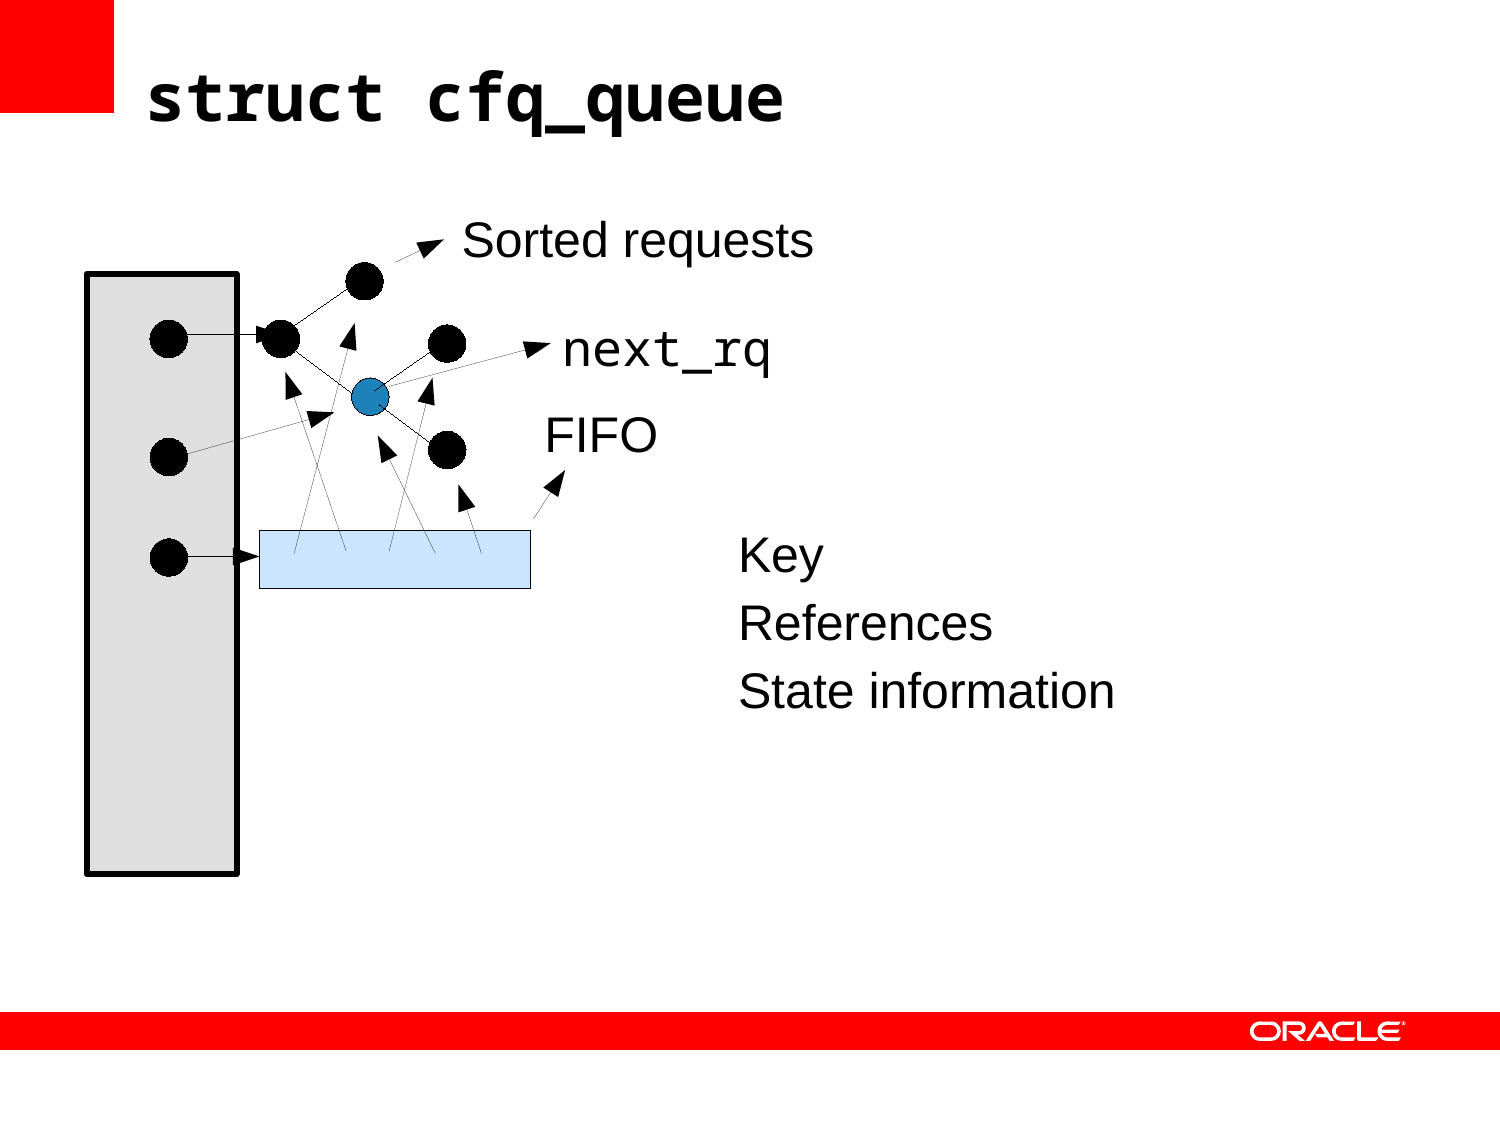

# struct cfq_queue
Sorted requests
next_rq
FIFO
Key
References
State information